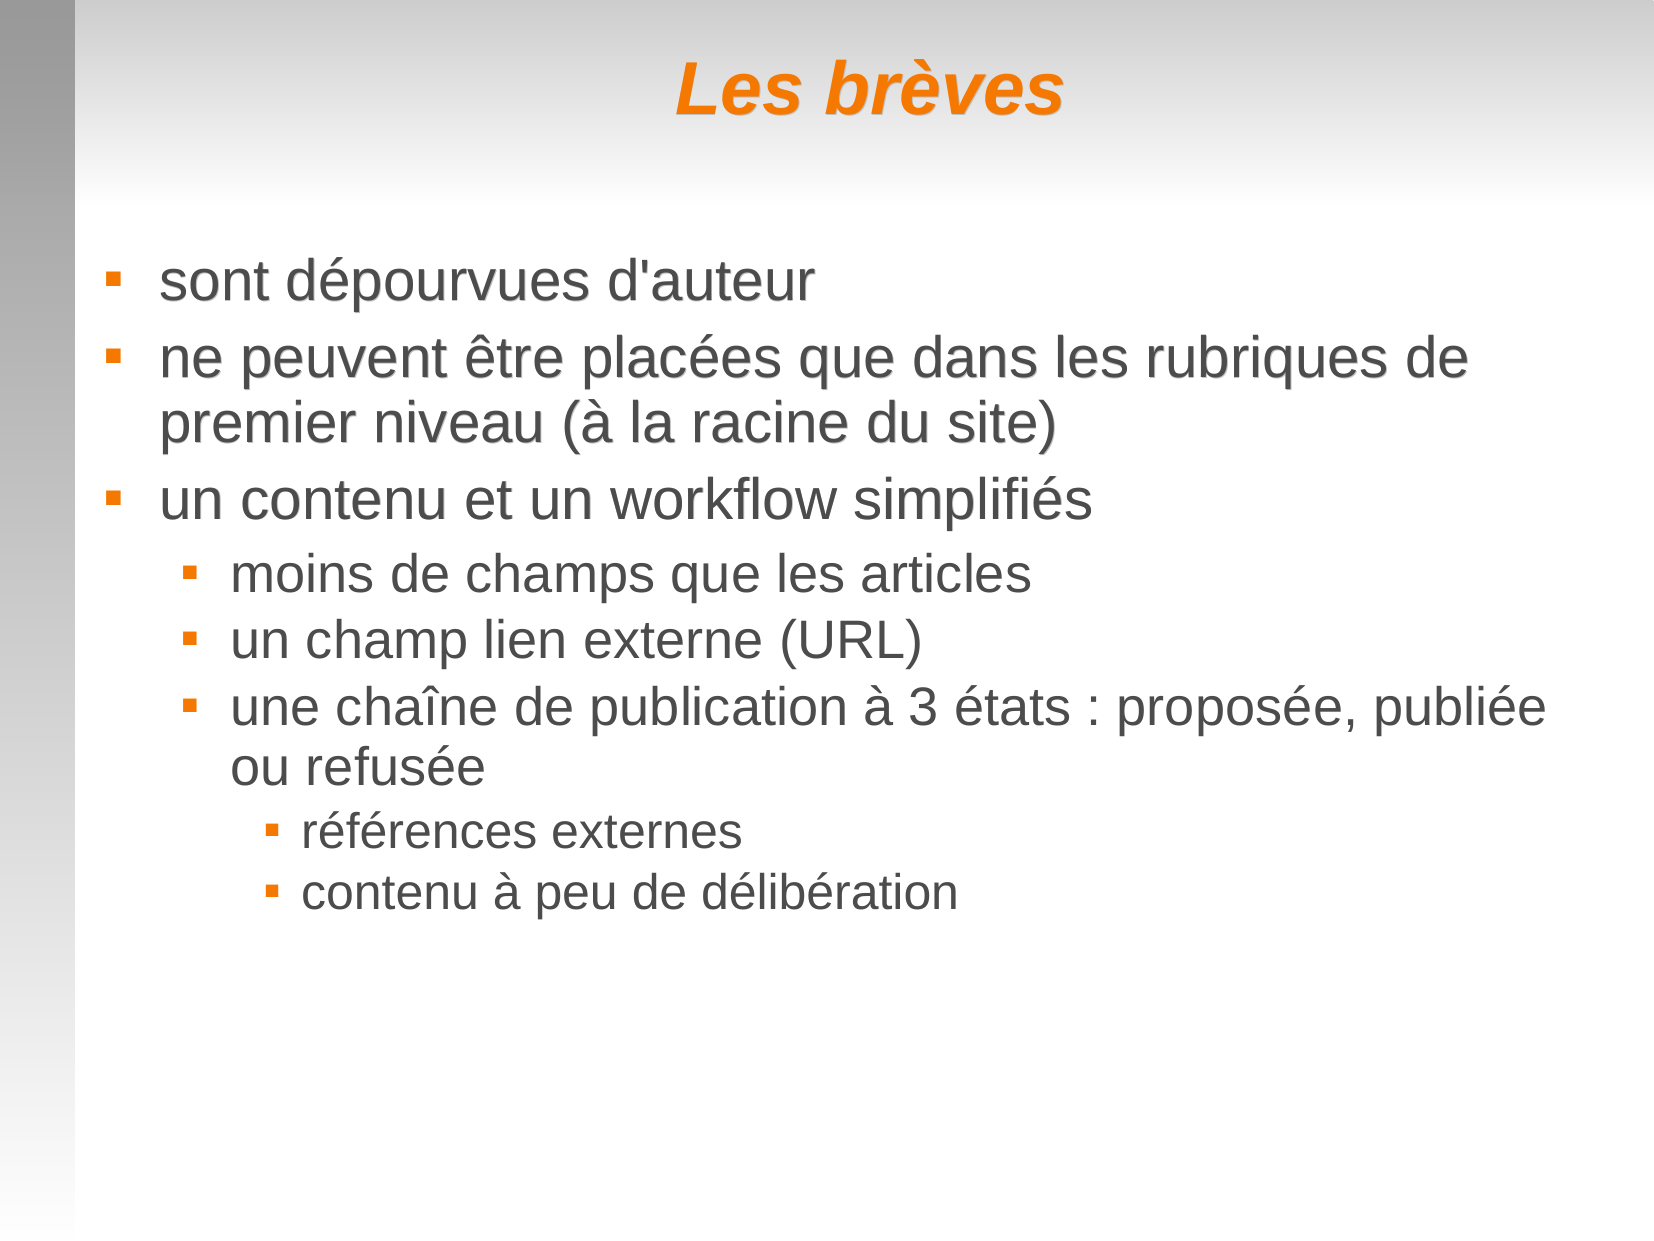

# Les brèves
sont dépourvues d'auteur
ne peuvent être placées que dans les rubriques de premier niveau (à la racine du site)
un contenu et un workflow simplifiés
moins de champs que les articles
un champ lien externe (URL)
une chaîne de publication à 3 états : proposée, publiée ou refusée
références externes
contenu à peu de délibération